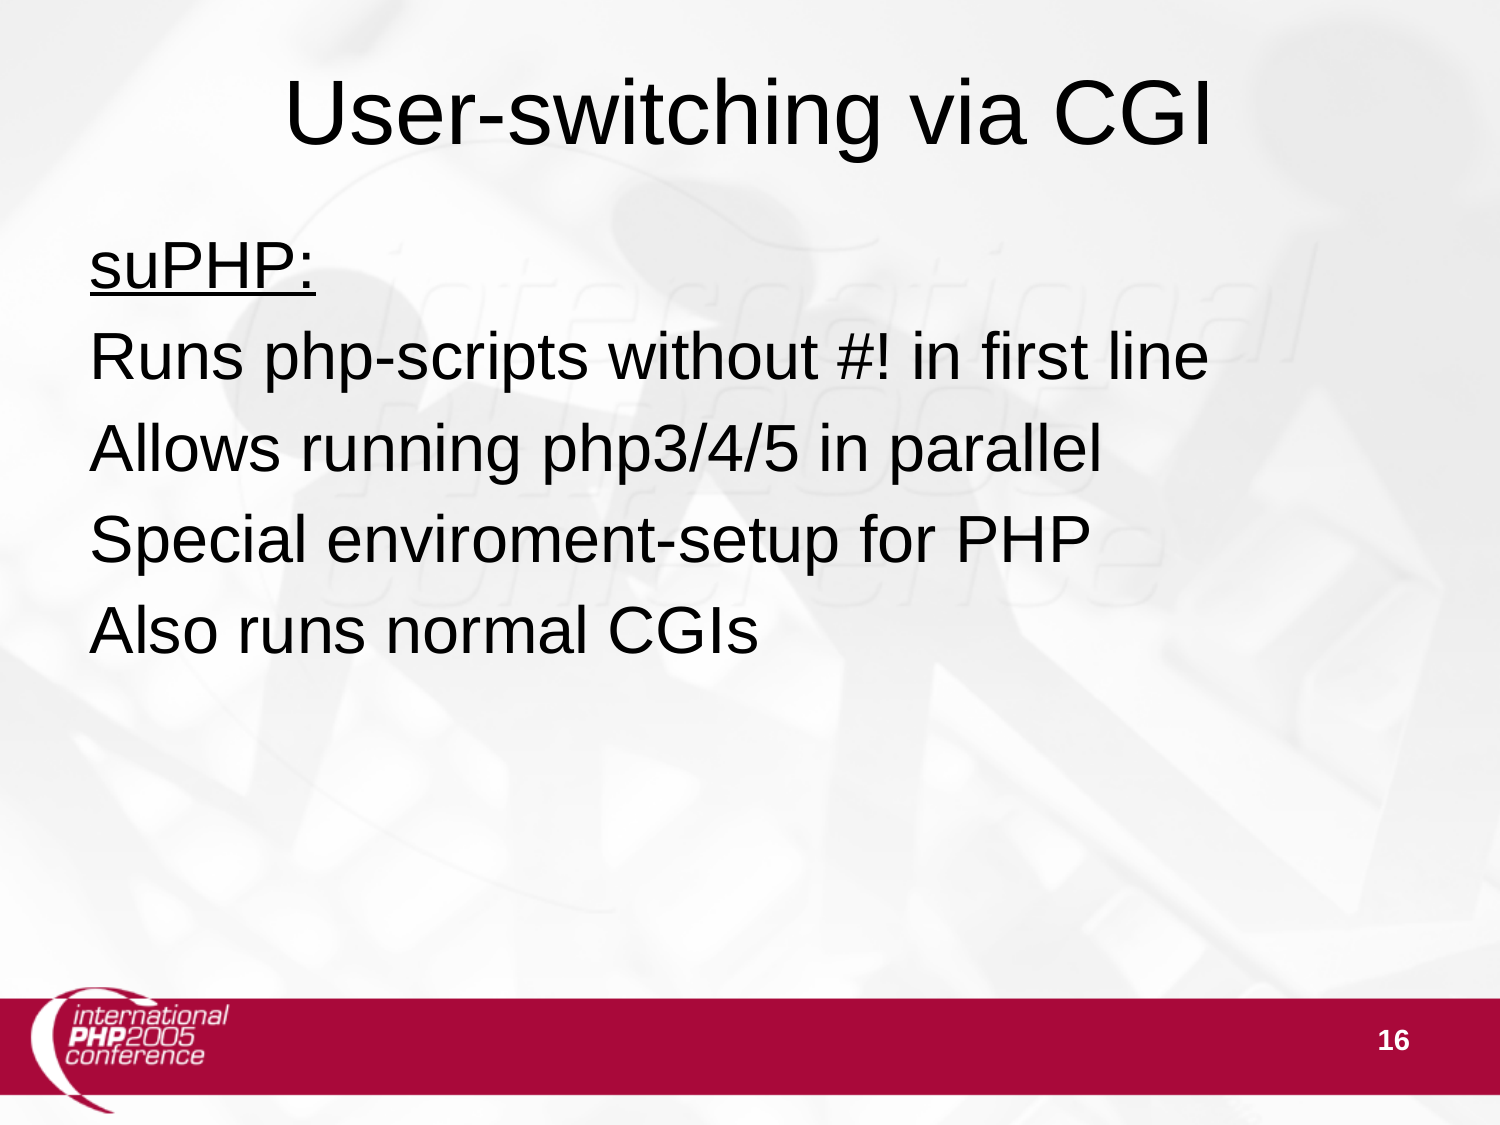

# User-switching via CGI
suPHP:
Runs php-scripts without #! in first line
Allows running php3/4/5 in parallel
Special enviroment-setup for PHP
Also runs normal CGIs
16